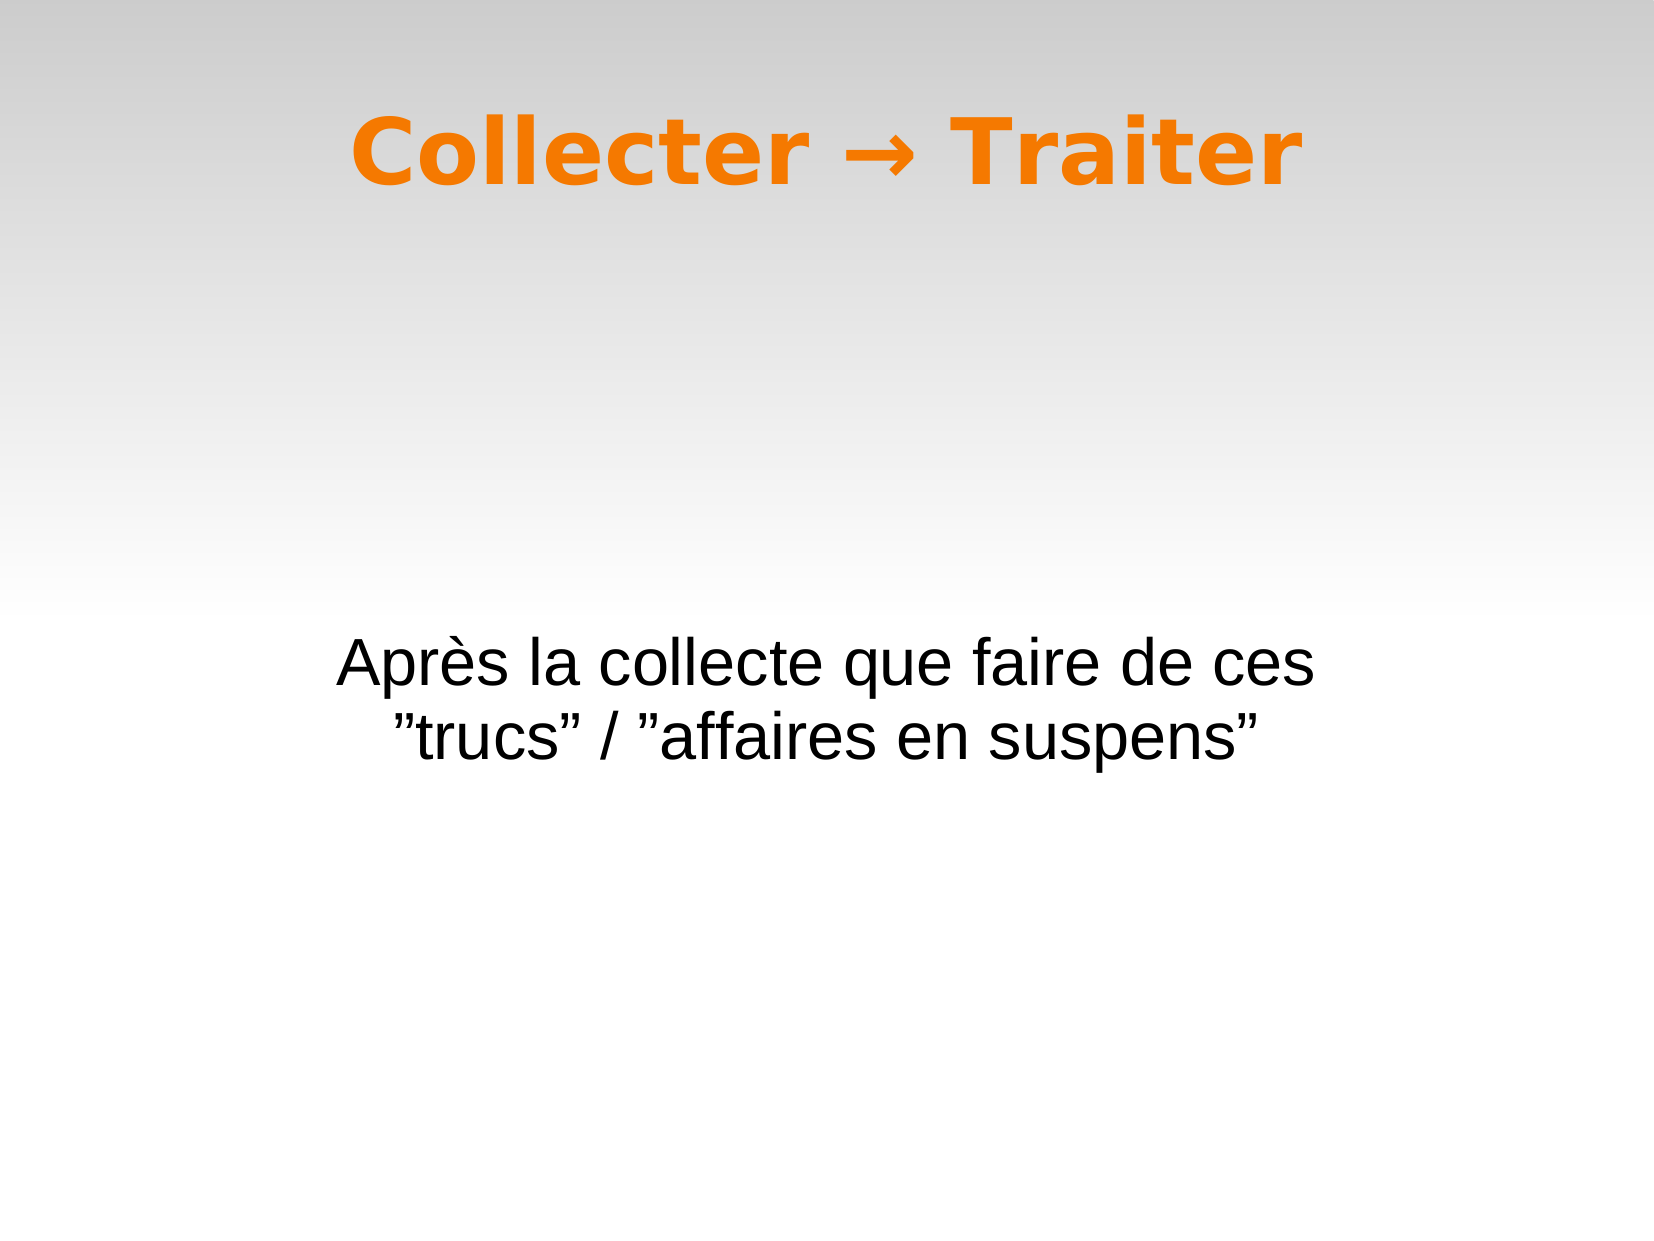

# Collecter → Traiter
 Après la collecte que faire de ces
”trucs” / ”affaires en suspens”